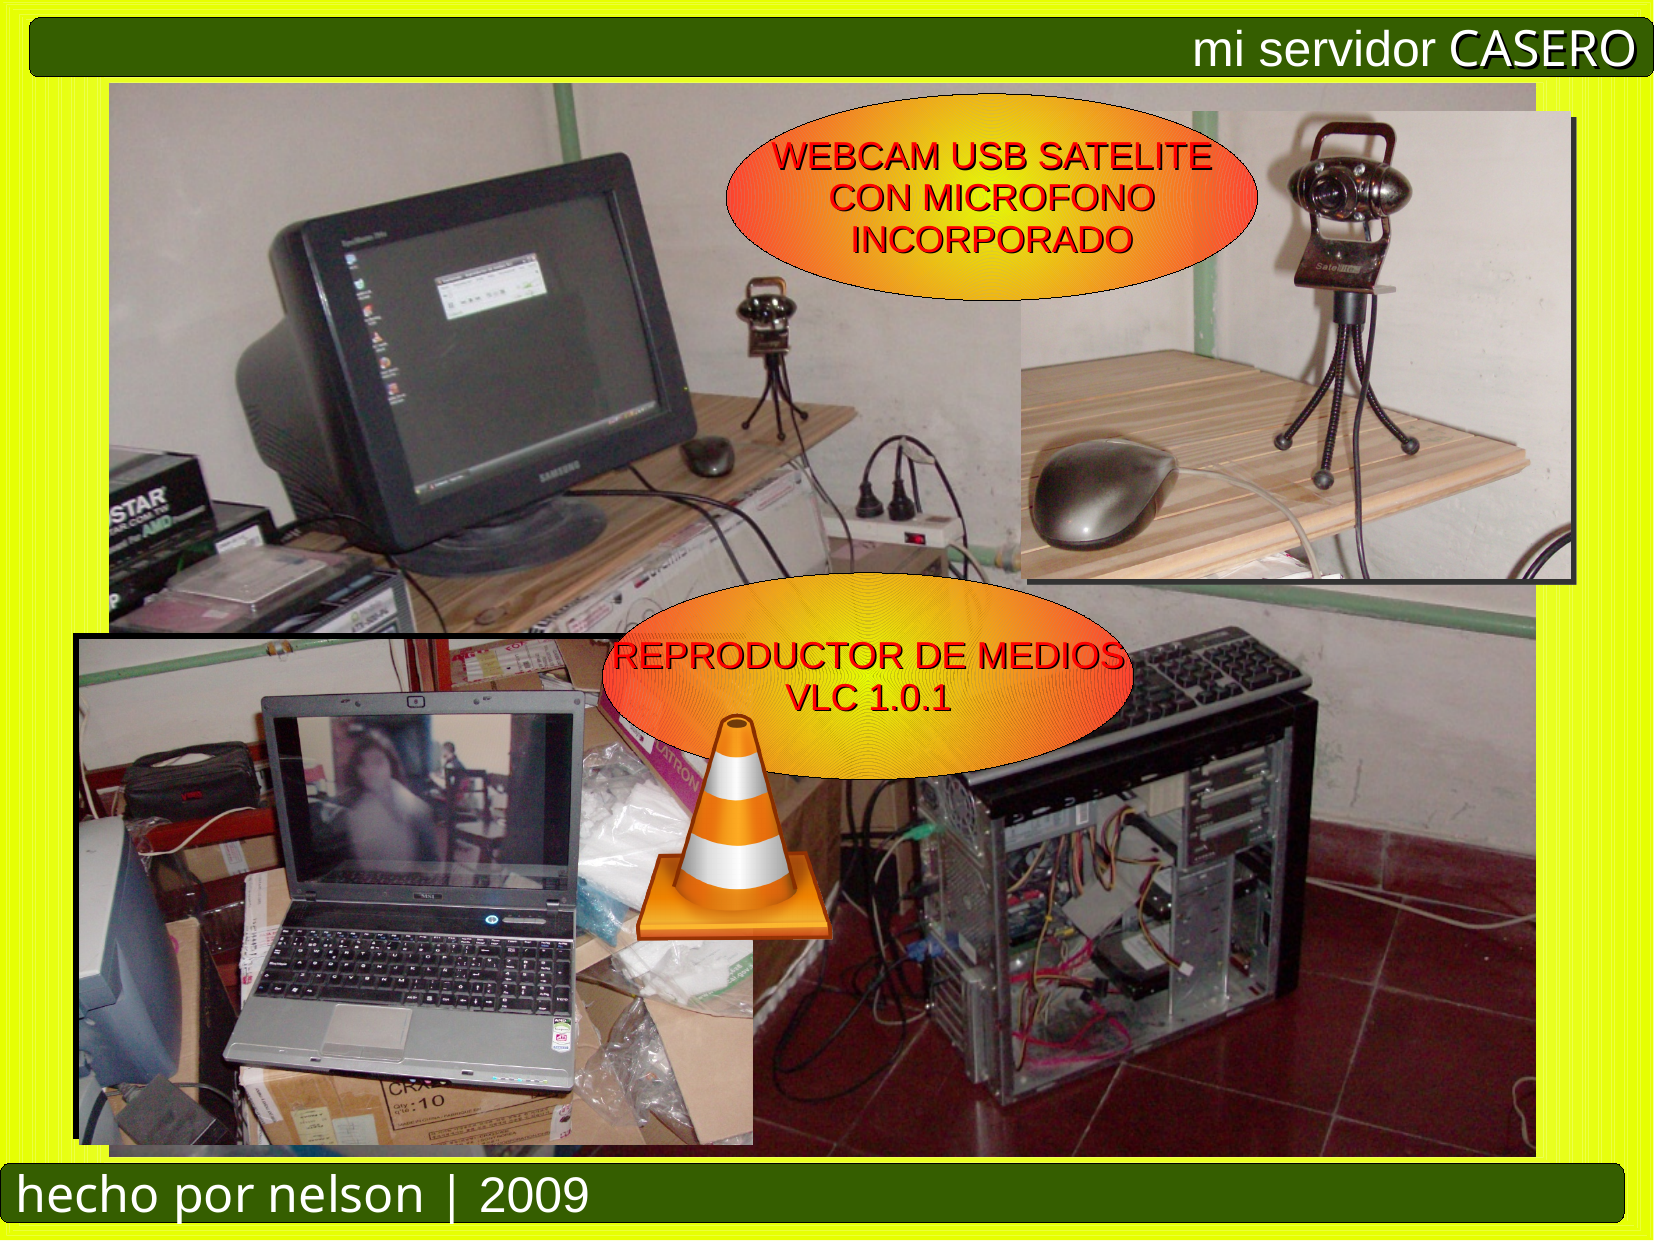

WEBCAM USB SATELITE
CON MICROFONO
INCORPORADO
REPRODUCTOR DE MEDIOS
VLC 1.0.1